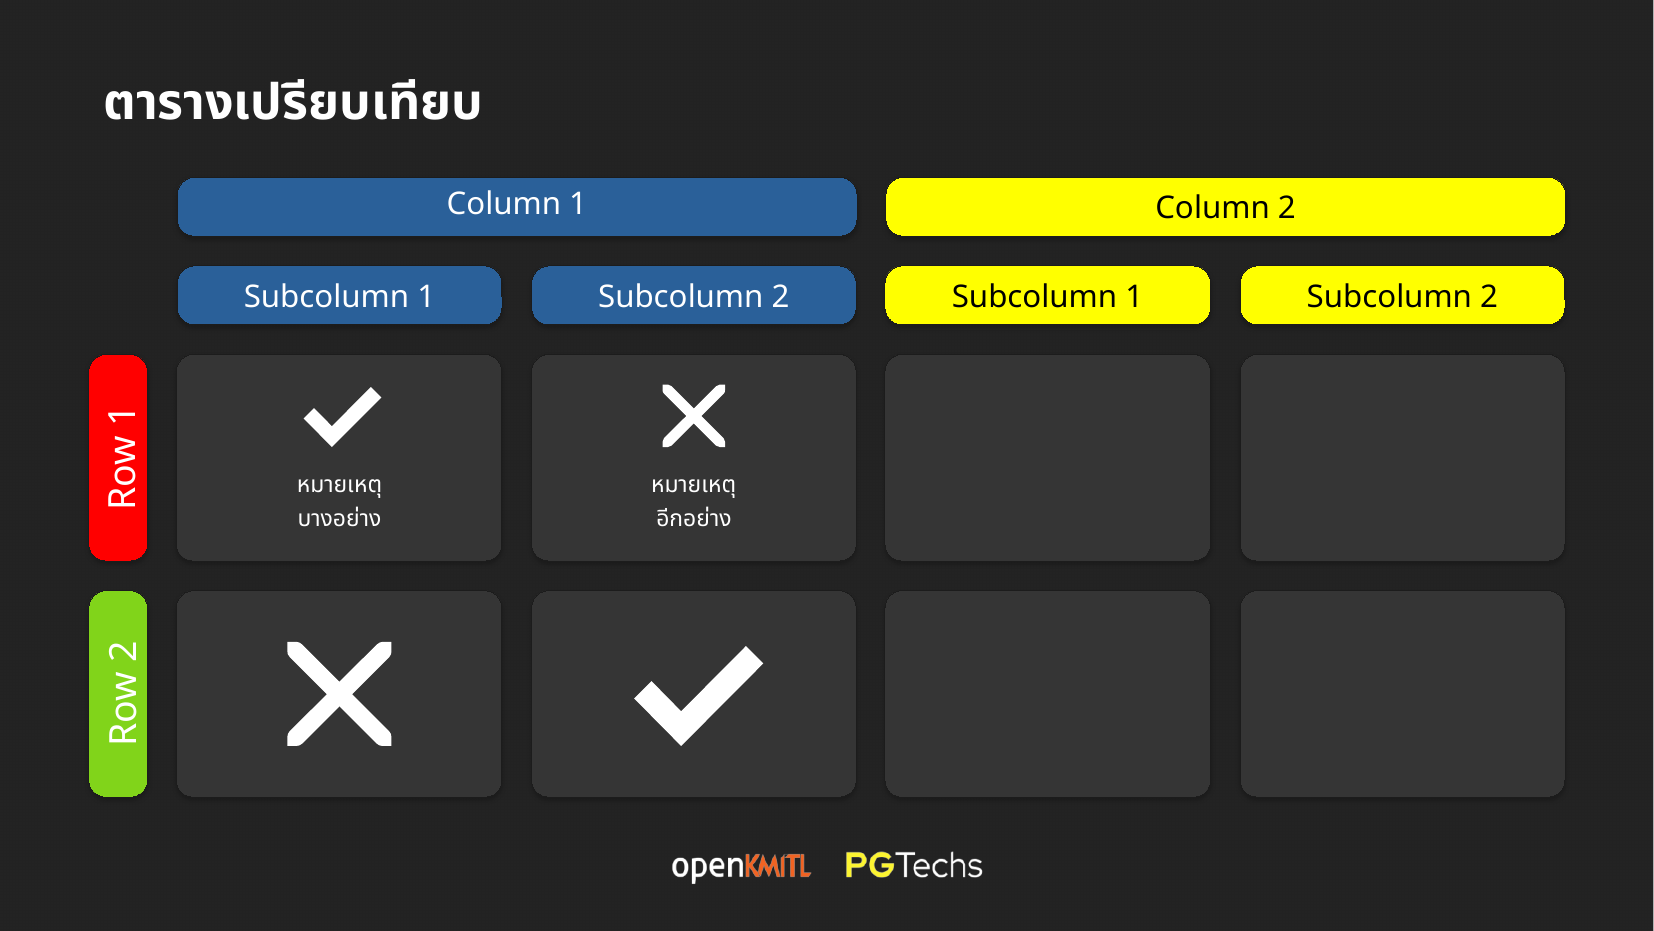

ตารางเปรียบเทียบ
Column 1
Column 2
Subcolumn 1
Subcolumn 2
Subcolumn 1
Subcolumn 2
Row 1
หมายเหตุ
บางอย่าง
หมายเหตุ
อีกอย่าง
Row 2